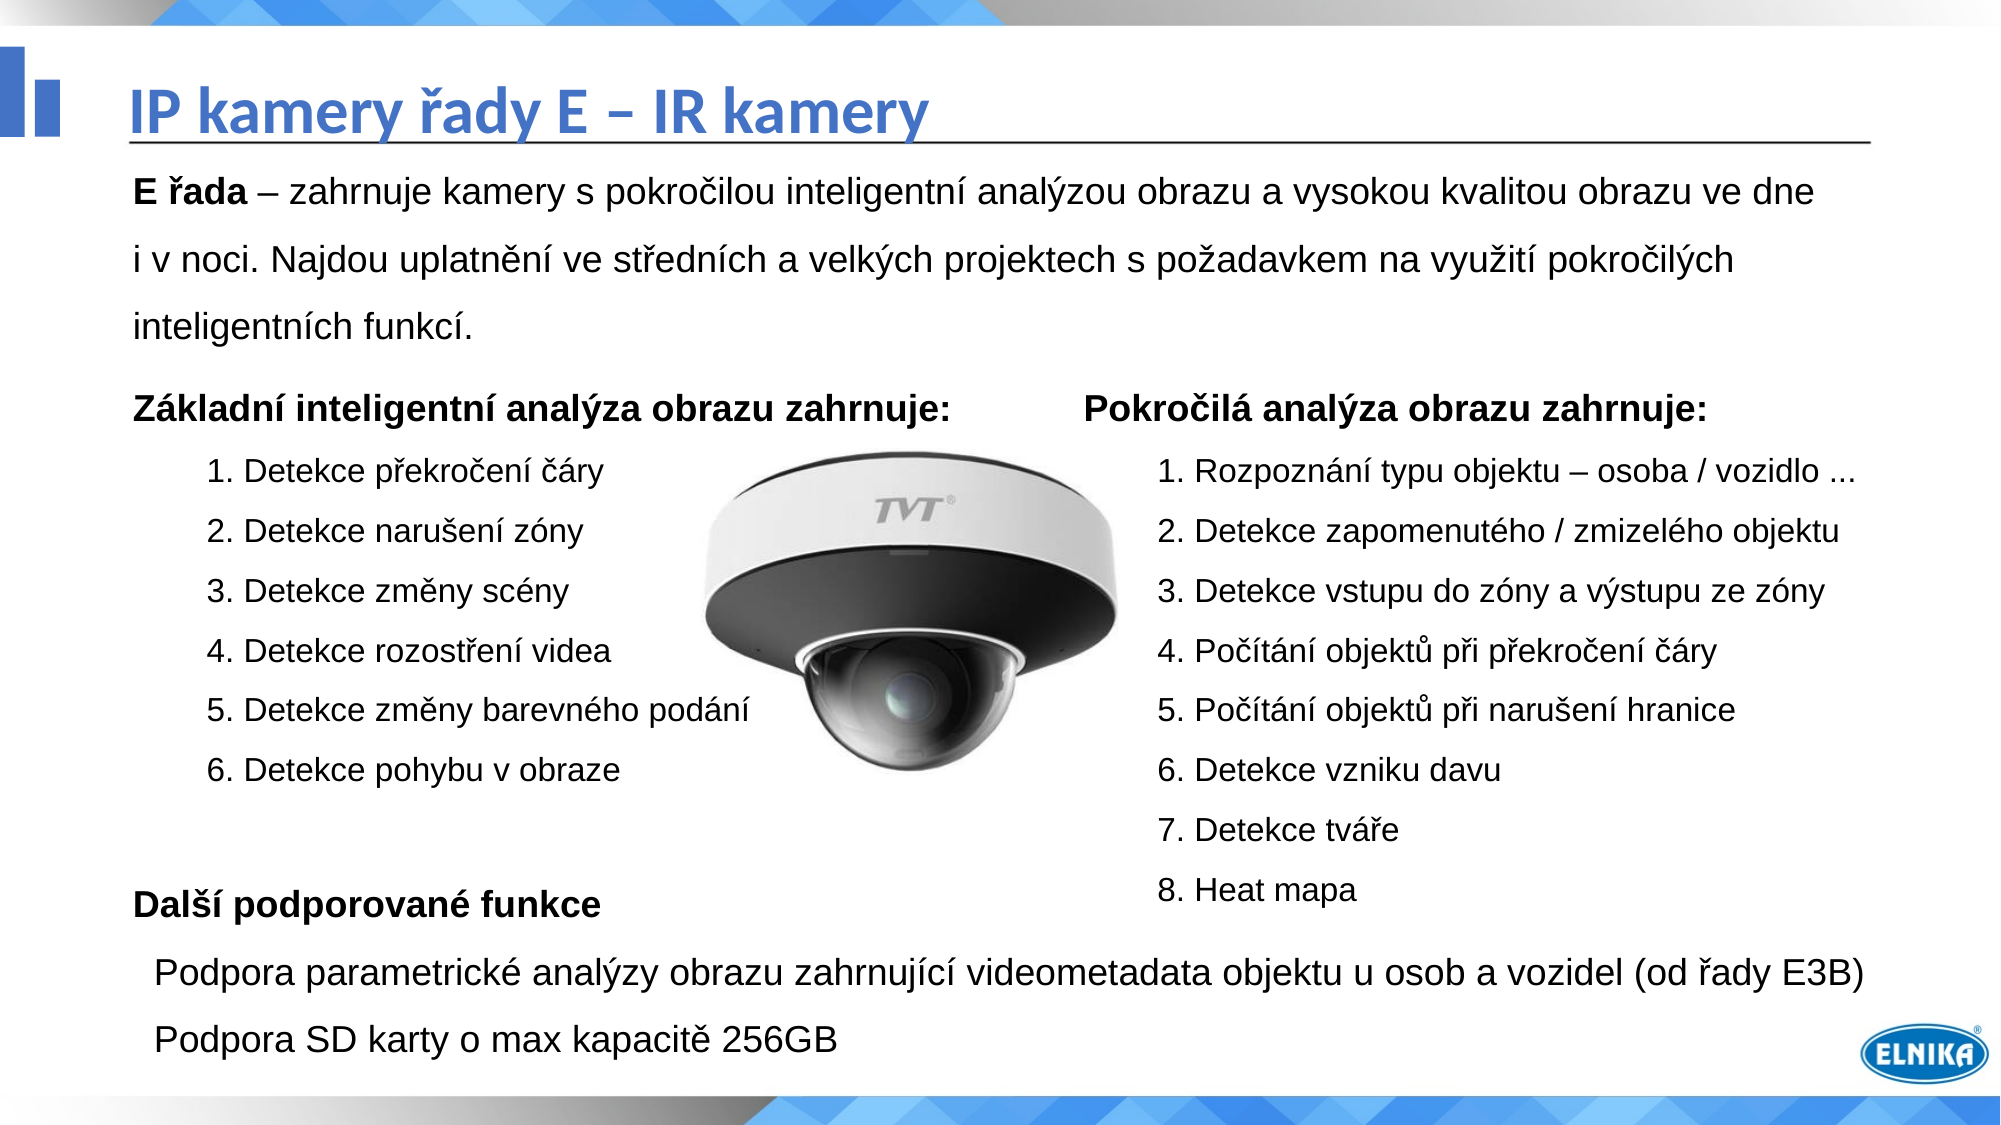

IP kamery řady E – IR kamery
E řada – zahrnuje kamery s pokročilou inteligentní analýzou obrazu a vysokou kvalitou obrazu ve dne i v noci. Najdou uplatnění ve středních a velkých projektech s požadavkem na využití pokročilých inteligentních funkcí.
Základní inteligentní analýza obrazu zahrnuje:
	1. Detekce překročení čáry
	2. Detekce narušení zóny
	3. Detekce změny scény
	4. Detekce rozostření videa
	5. Detekce změny barevného podání
	6. Detekce pohybu v obraze
Pokročilá analýza obrazu zahrnuje:
	1. Rozpoznání typu objektu – osoba / vozidlo ...
	2. Detekce zapomenutého / zmizelého objektu
	3. Detekce vstupu do zóny a výstupu ze zóny
	4. Počítání objektů při překročení čáry
	5. Počítání objektů při narušení hranice
	6. Detekce vzniku davu
	7. Detekce tváře
	8. Heat mapa
Další podporované funkce
 Podpora parametrické analýzy obrazu zahrnující videometadata objektu u osob a vozidel (od řady E3B)
 Podpora SD karty o max kapacitě 256GB